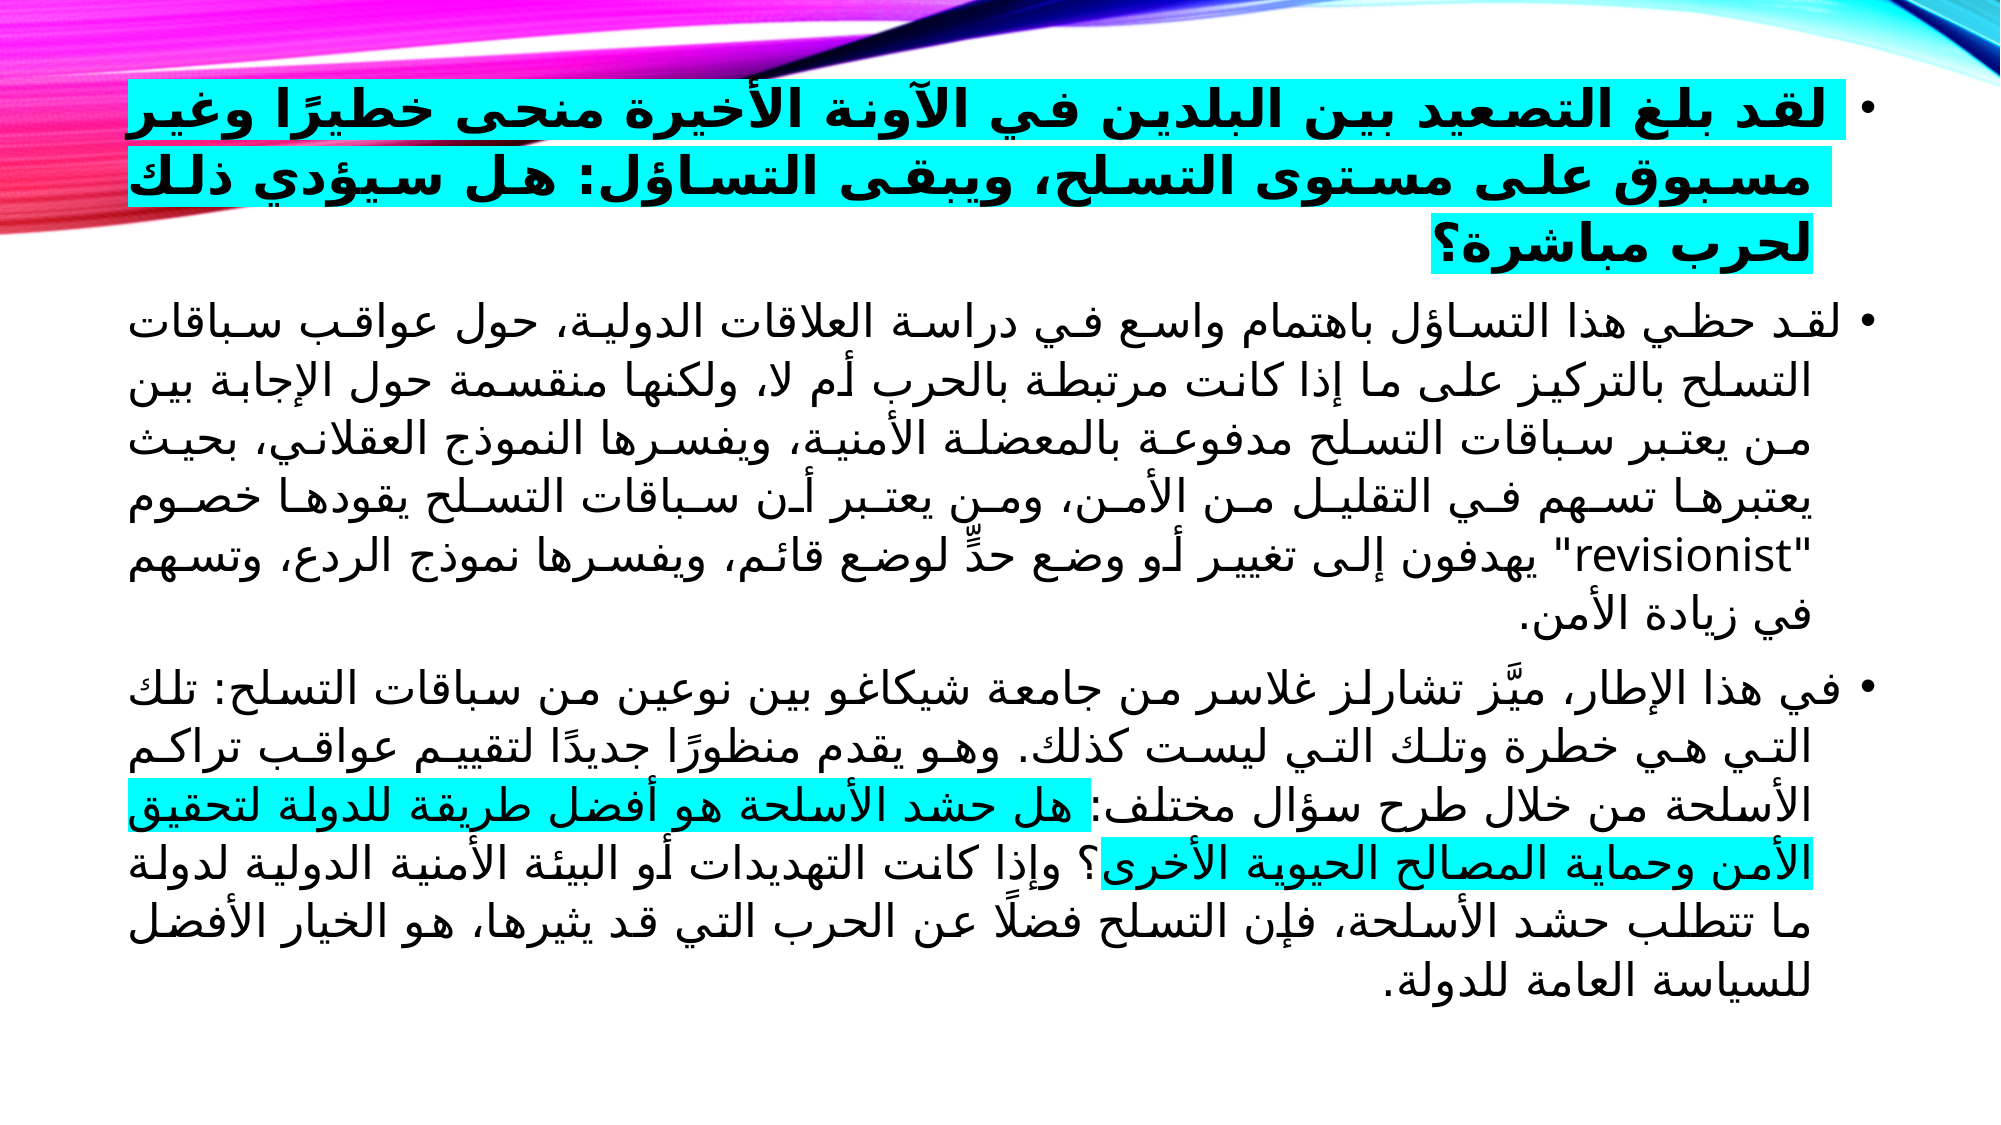

# لقد بلغ التصعيد بين البلدين في الآونة الأخيرة منحى خطيرًا وغير مسبوق على مستوى التسلح، ويبقى التساؤل: هل سيؤدي ذلك لحرب مباشرة؟
لقد حظي هذا التساؤل باهتمام واسع في دراسة العلاقات الدولية، حول عواقب سباقات التسلح بالتركيز على ما إذا كانت مرتبطة بالحرب أم لا، ولكنها منقسمة حول الإجابة بين من يعتبر سباقات التسلح مدفوعة بالمعضلة الأمنية، ويفسرها النموذج العقلاني، بحيث يعتبرها تسهم في التقليل من الأمن، ومن يعتبر أن سباقات التسلح يقودها خصوم "revisionist" يهدفون إلى تغيير أو وضع حدٍّ لوضع قائم، ويفسرها نموذج الردع، وتسهم في زيادة الأمن.
في هذا الإطار، ميَّز تشارلز غلاسر من جامعة شيكاغو بين نوعين من سباقات التسلح: تلك التي هي خطرة وتلك التي ليست كذلك. وهو يقدم منظورًا جديدًا لتقييم عواقب تراكم الأسلحة من خلال طرح سؤال مختلف: هل حشد الأسلحة هو أفضل طريقة للدولة لتحقيق الأمن وحماية المصالح الحيوية الأخرى؟ وإذا كانت التهديدات أو البيئة الأمنية الدولية لدولة ما تتطلب حشد الأسلحة، فإن التسلح فضلًا عن الحرب التي قد يثيرها، هو الخيار الأفضل للسياسة العامة للدولة.